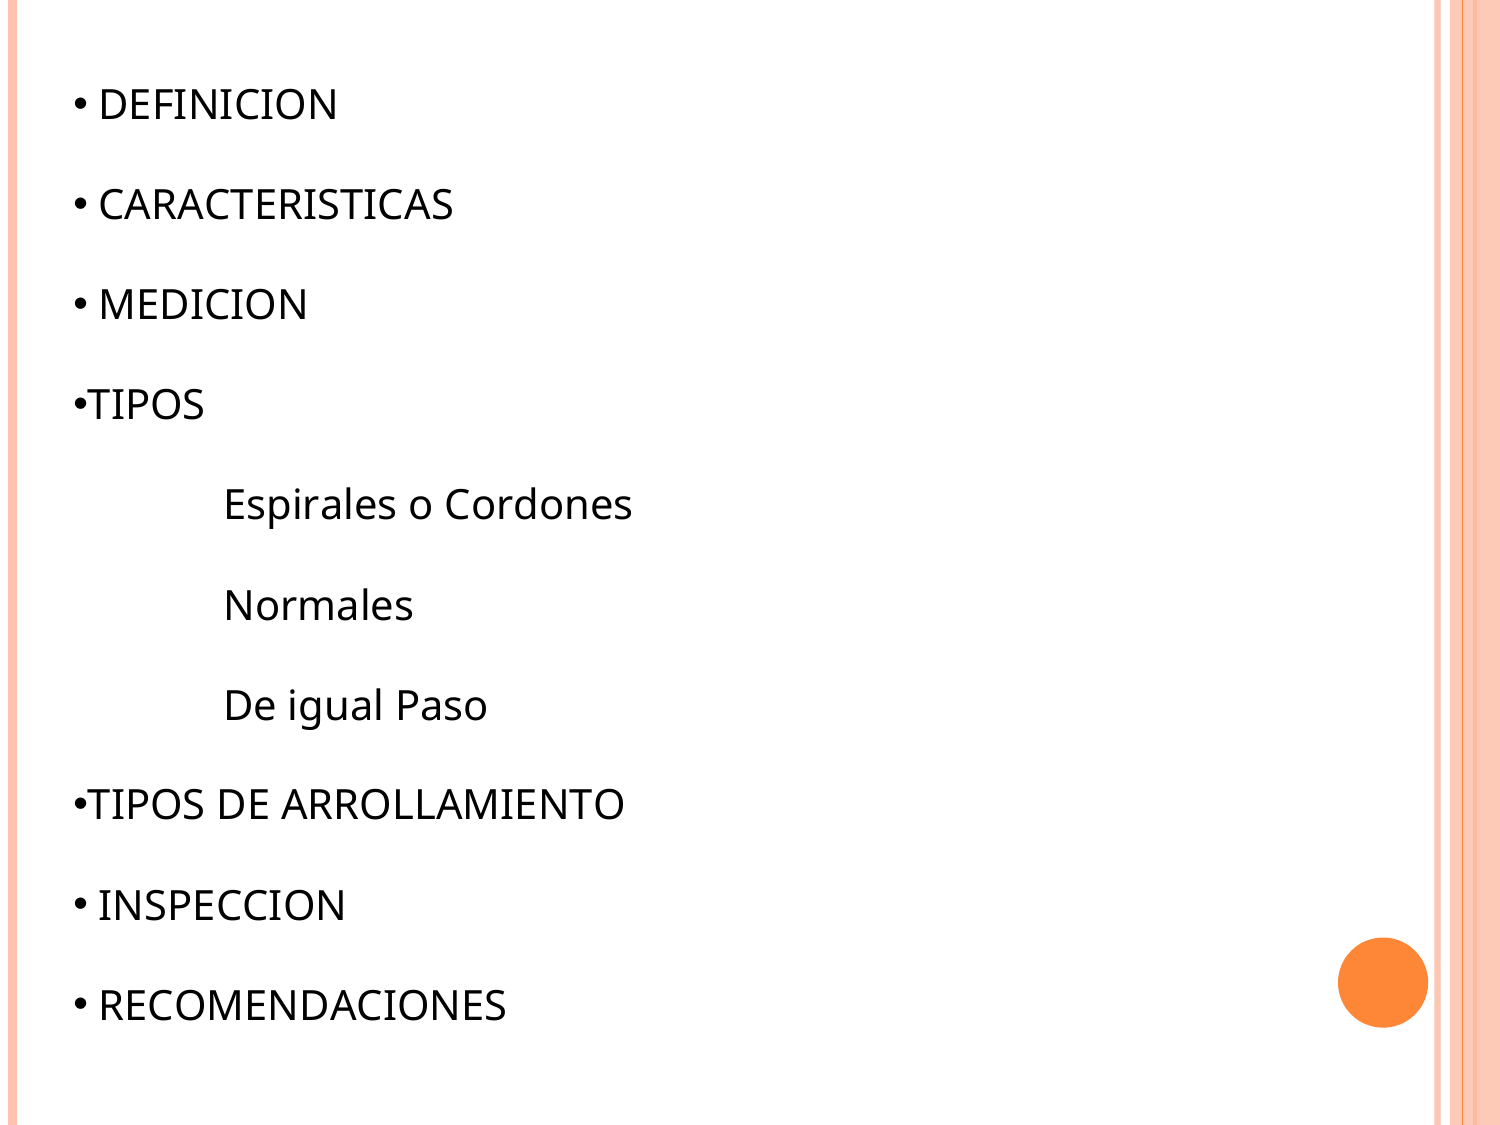

DEFINICION
 CARACTERISTICAS
 MEDICION
TIPOS
	Espirales o Cordones
	Normales
	De igual Paso
TIPOS DE ARROLLAMIENTO
 INSPECCION
 RECOMENDACIONES